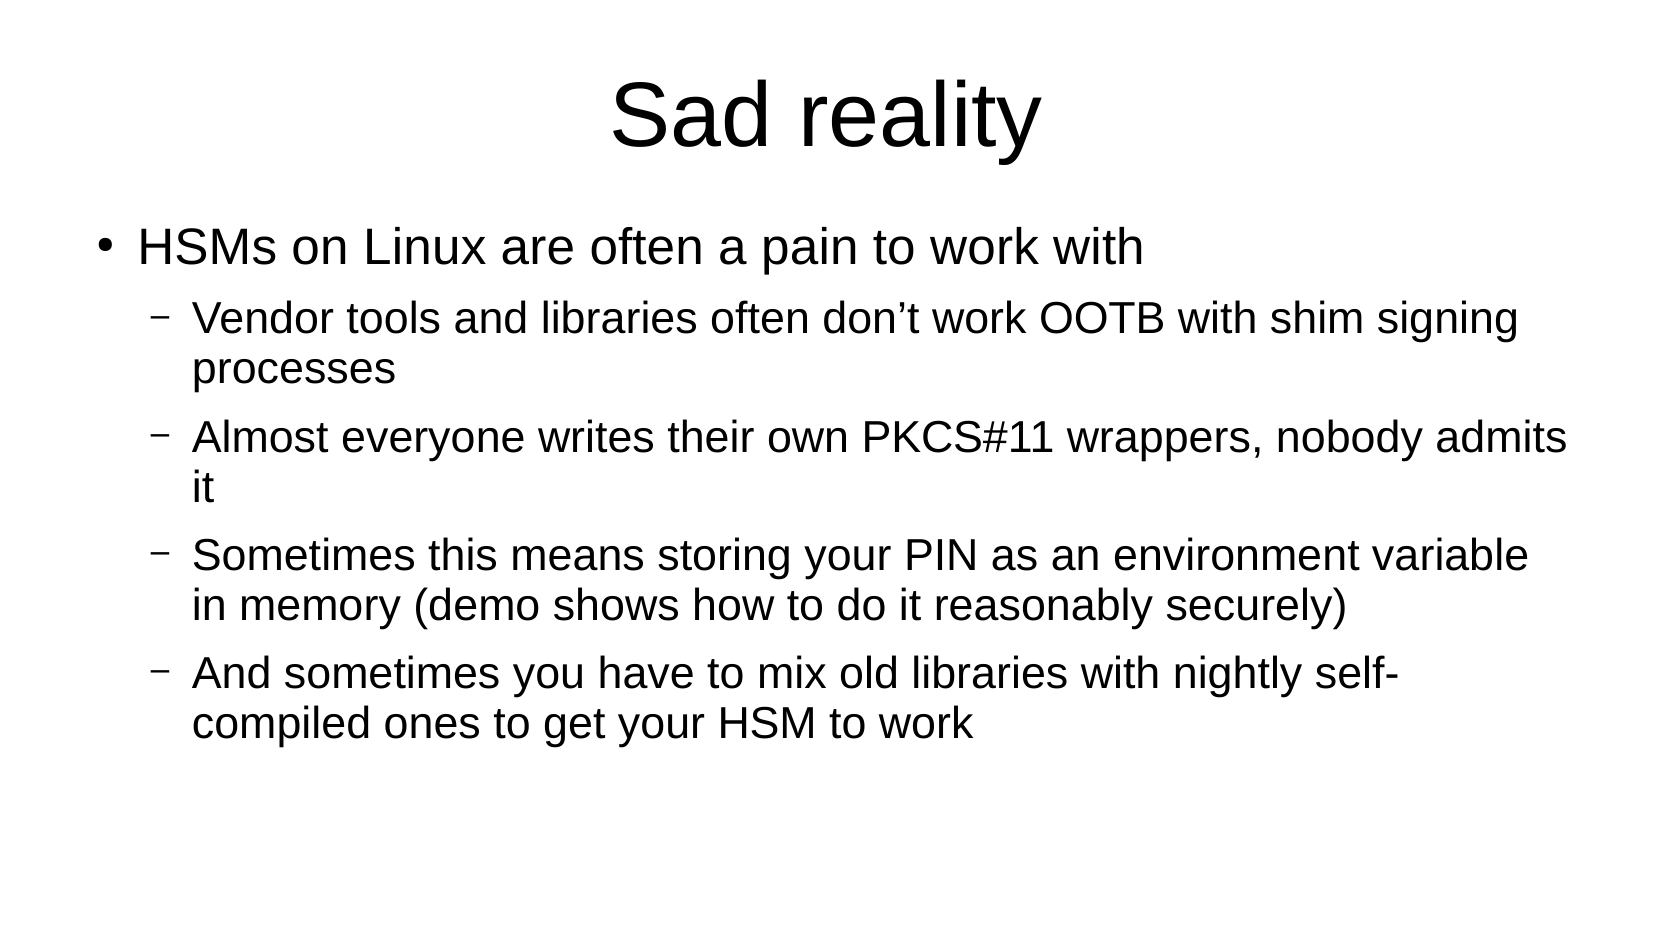

# Sad reality
HSMs on Linux are often a pain to work with
Vendor tools and libraries often don’t work OOTB with shim signing processes
Almost everyone writes their own PKCS#11 wrappers, nobody admits it
Sometimes this means storing your PIN as an environment variable in memory (demo shows how to do it reasonably securely)
And sometimes you have to mix old libraries with nightly self-compiled ones to get your HSM to work